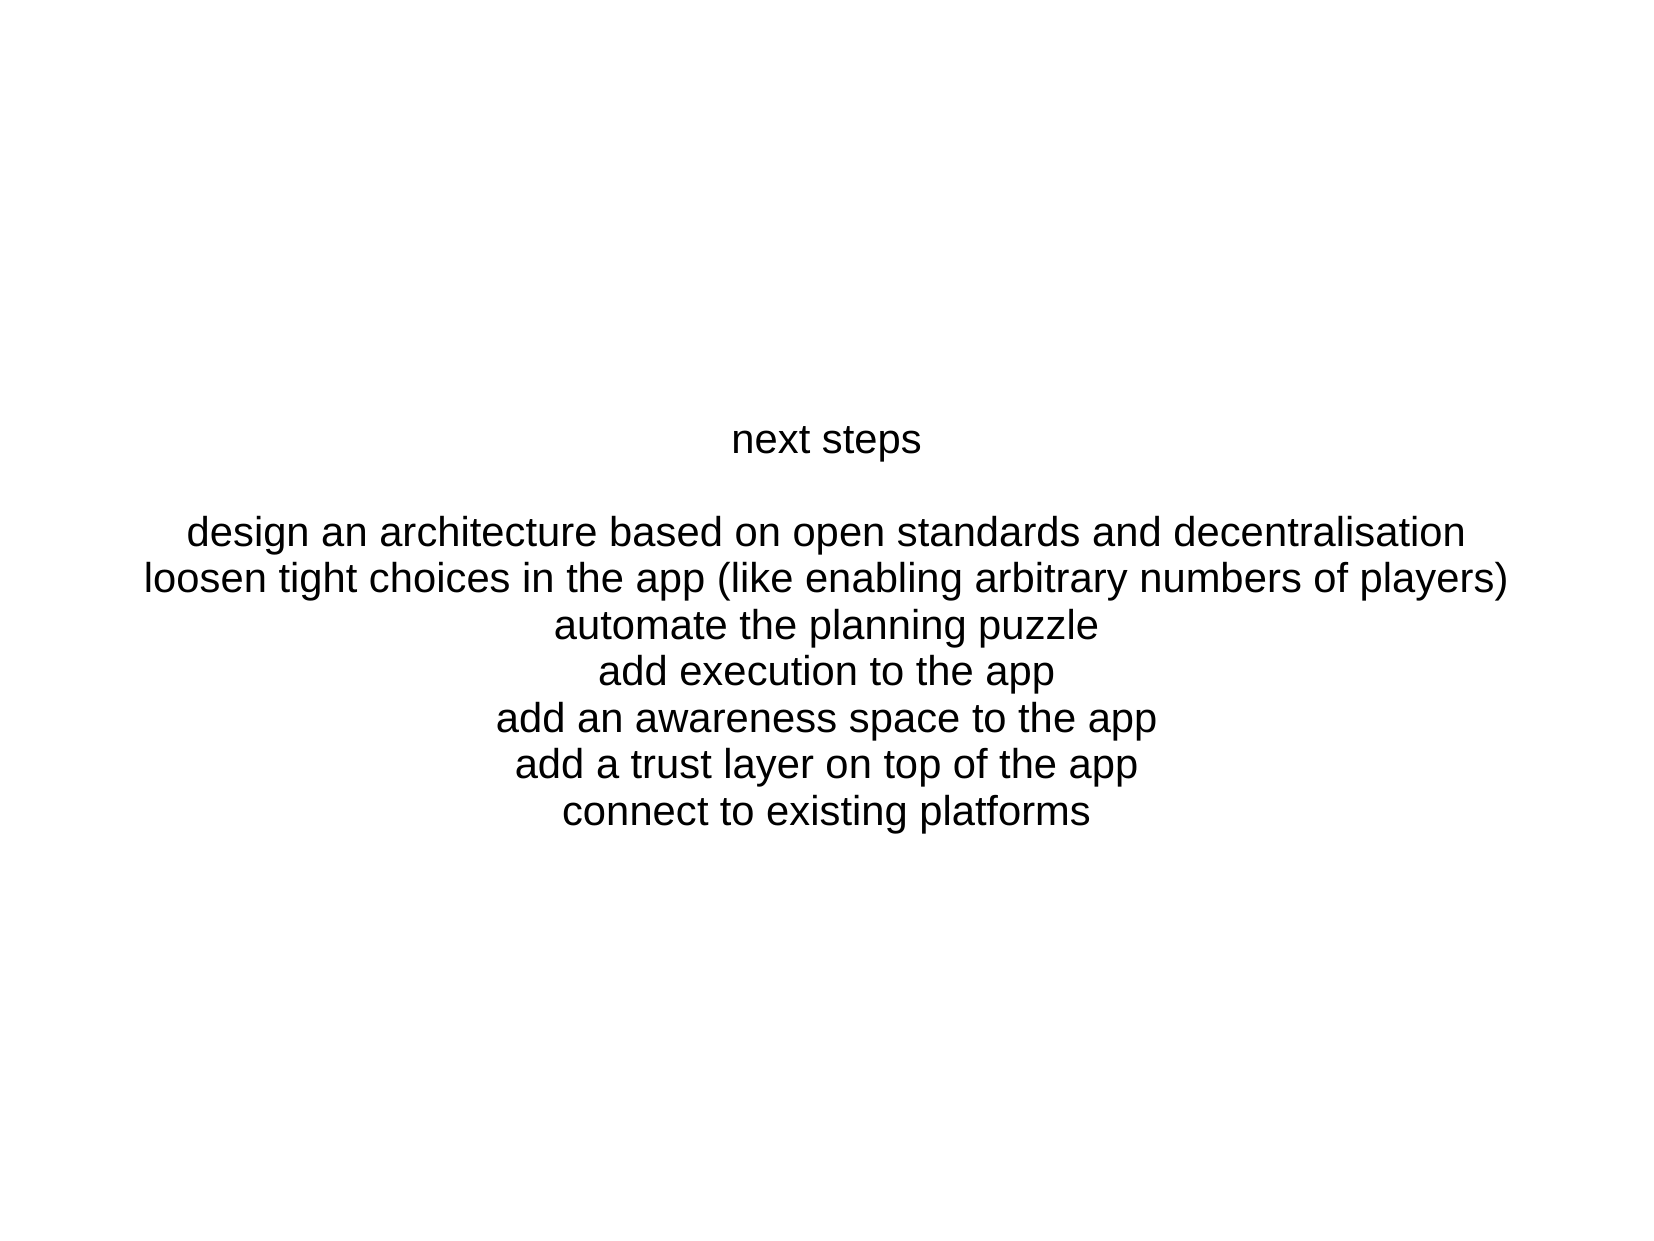

# next steps
design an architecture based on open standards and decentralisation
loosen tight choices in the app (like enabling arbitrary numbers of players)
automate the planning puzzle
add execution to the app
add an awareness space to the app
add a trust layer on top of the app
connect to existing platforms